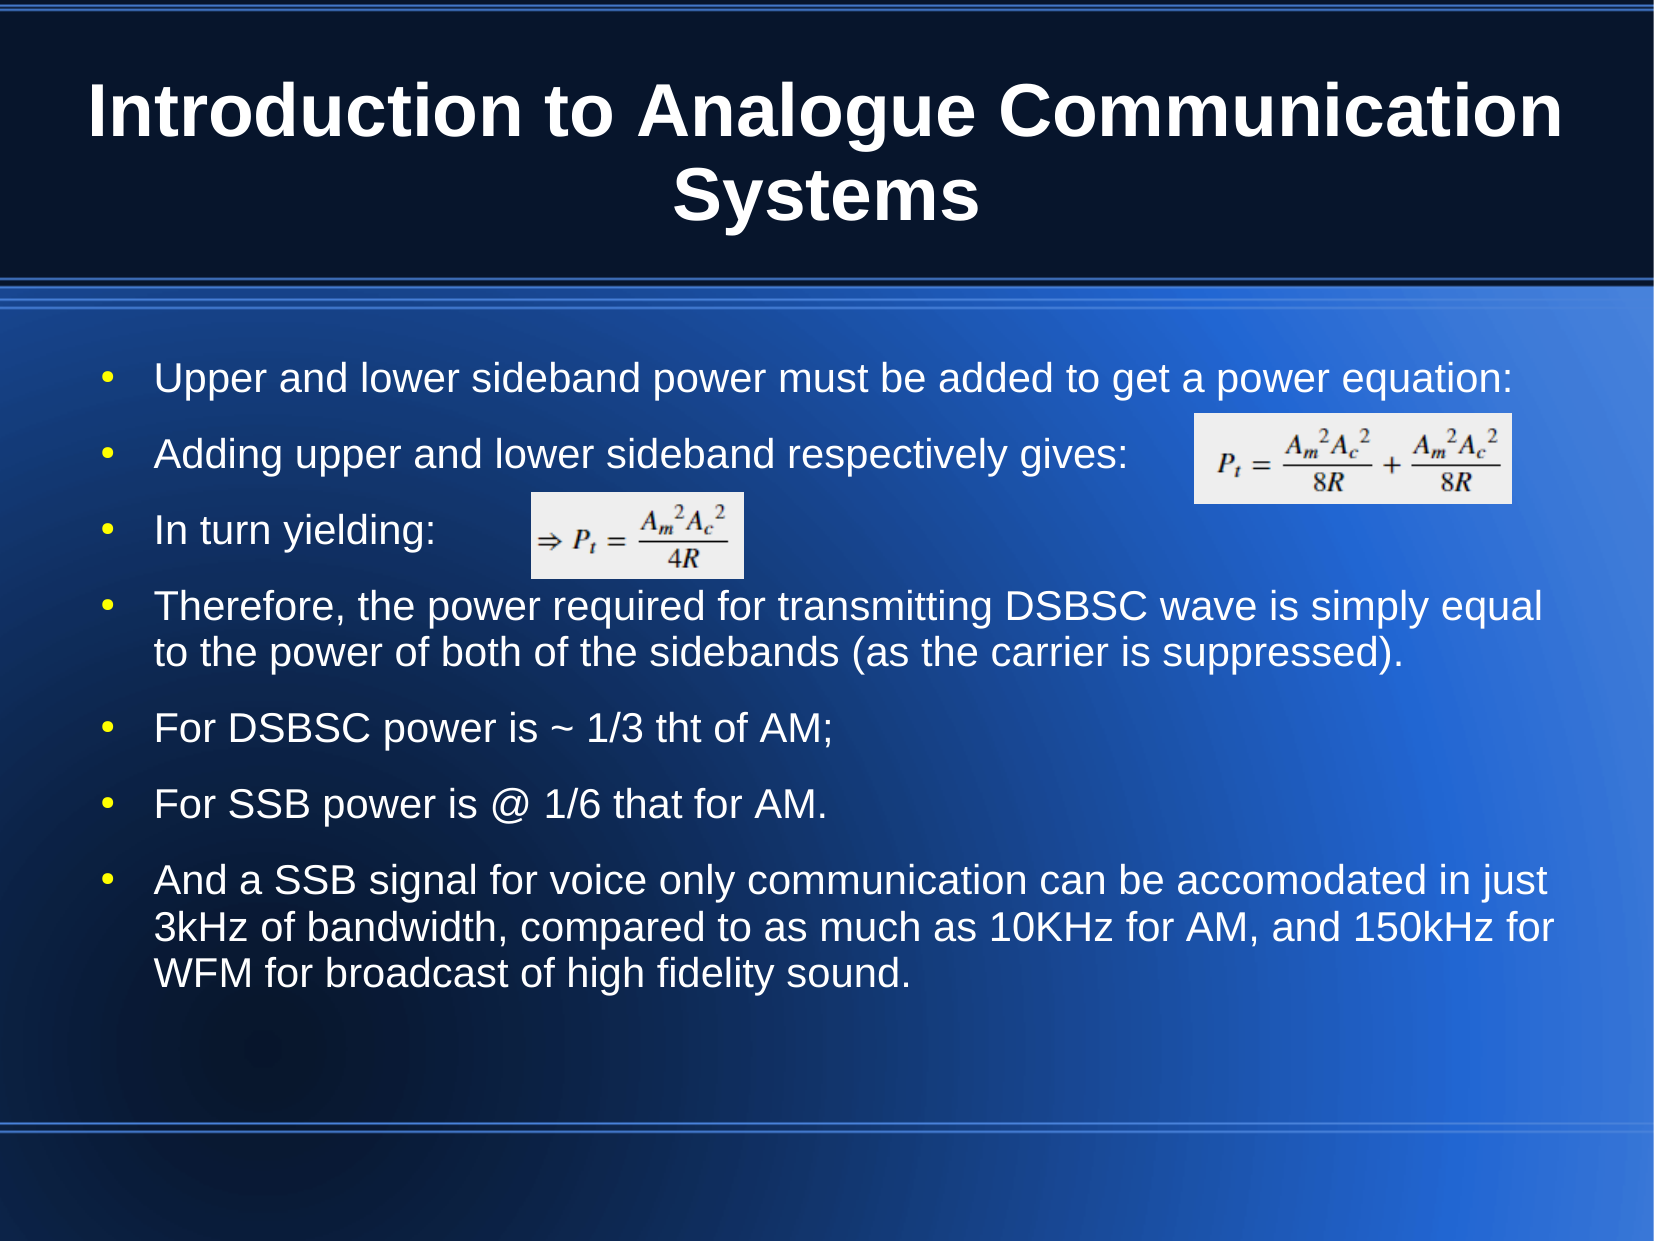

# Introduction to Analogue Communication Systems
Upper and lower sideband power must be added to get a power equation:
Adding upper and lower sideband respectively gives:
In turn yielding:
Therefore, the power required for transmitting DSBSC wave is simply equal to the power of both of the sidebands (as the carrier is suppressed).
For DSBSC power is ~ 1/3 tht of AM;
For SSB power is @ 1/6 that for AM.
And a SSB signal for voice only communication can be accomodated in just 3kHz of bandwidth, compared to as much as 10KHz for AM, and 150kHz for WFM for broadcast of high fidelity sound.